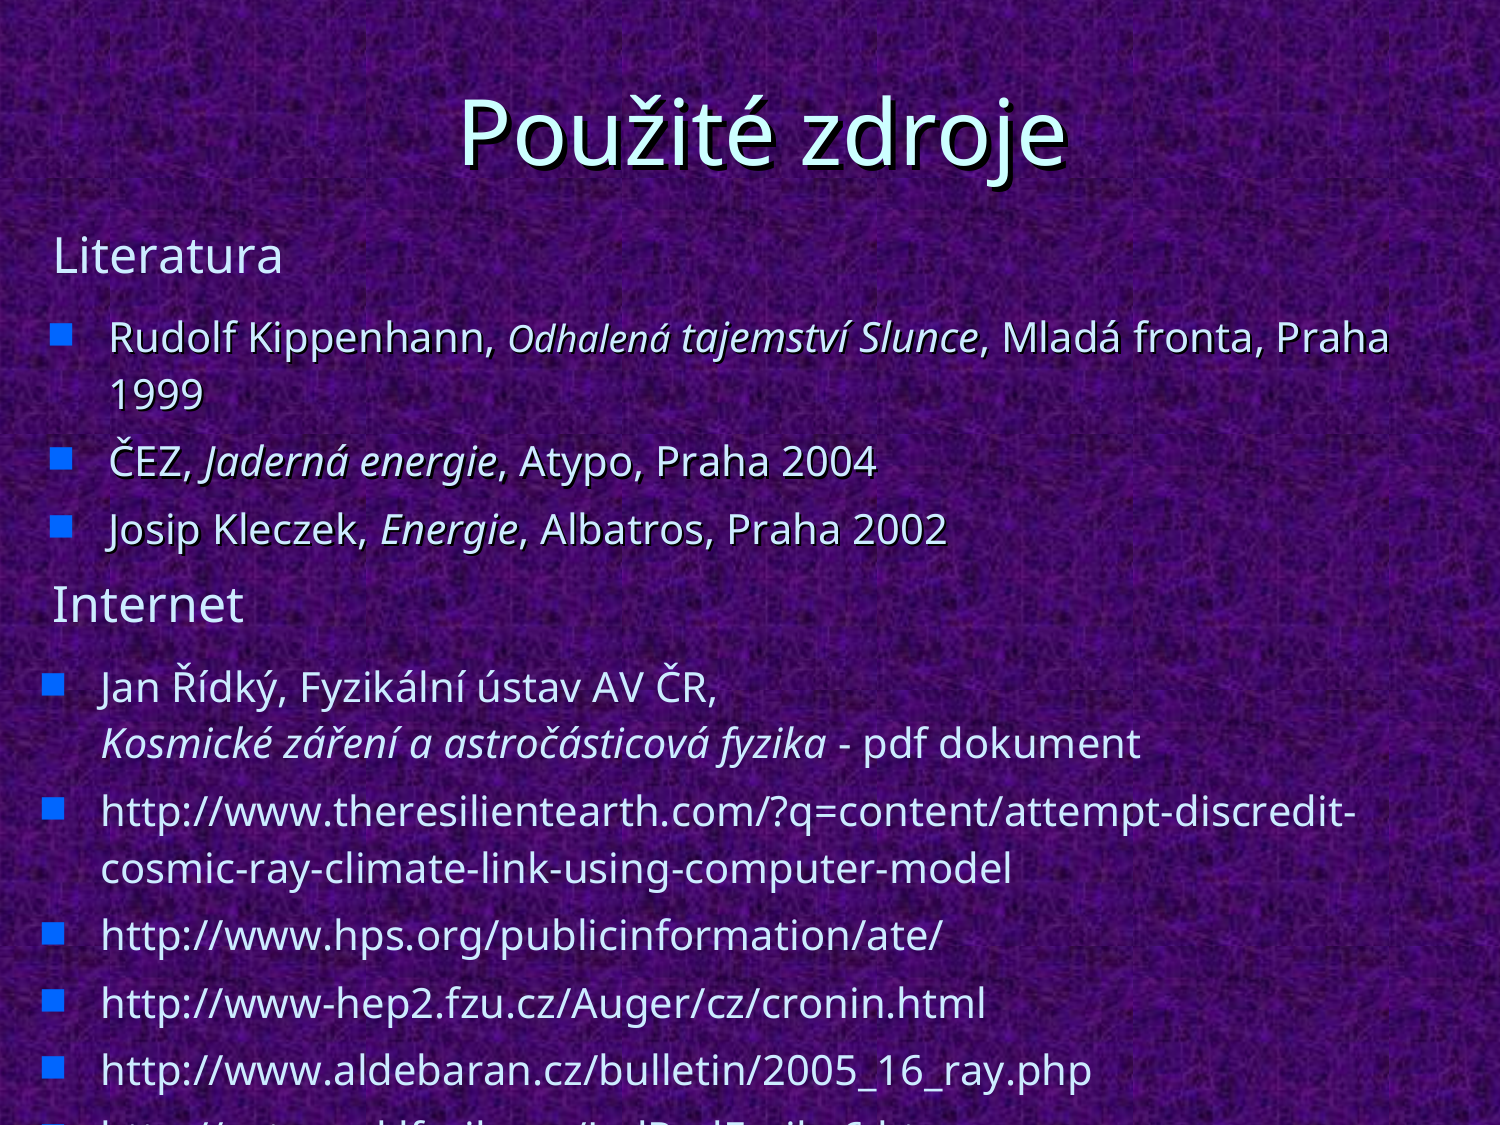

# Použité zdroje
Literatura
Rudolf Kippenhann, Odhalená tajemství Slunce, Mladá fronta, Praha 1999
ČEZ, Jaderná energie, Atypo, Praha 2004
Josip Kleczek, Energie, Albatros, Praha 2002
Internet
Jan Řídký, Fyzikální ústav AV ČR,
Kosmické záření a astročásticová fyzika - pdf dokument
http://www.theresilientearth.com/?q=content/attempt-discredit-cosmic-ray-climate-link-using-computer-model
http://www.hps.org/publicinformation/ate/
http://www-hep2.fzu.cz/Auger/cz/cronin.html
http://www.aldebaran.cz/bulletin/2005_16_ray.php
http://astronuklfyzika.cz/JadRadFyzika6.htm